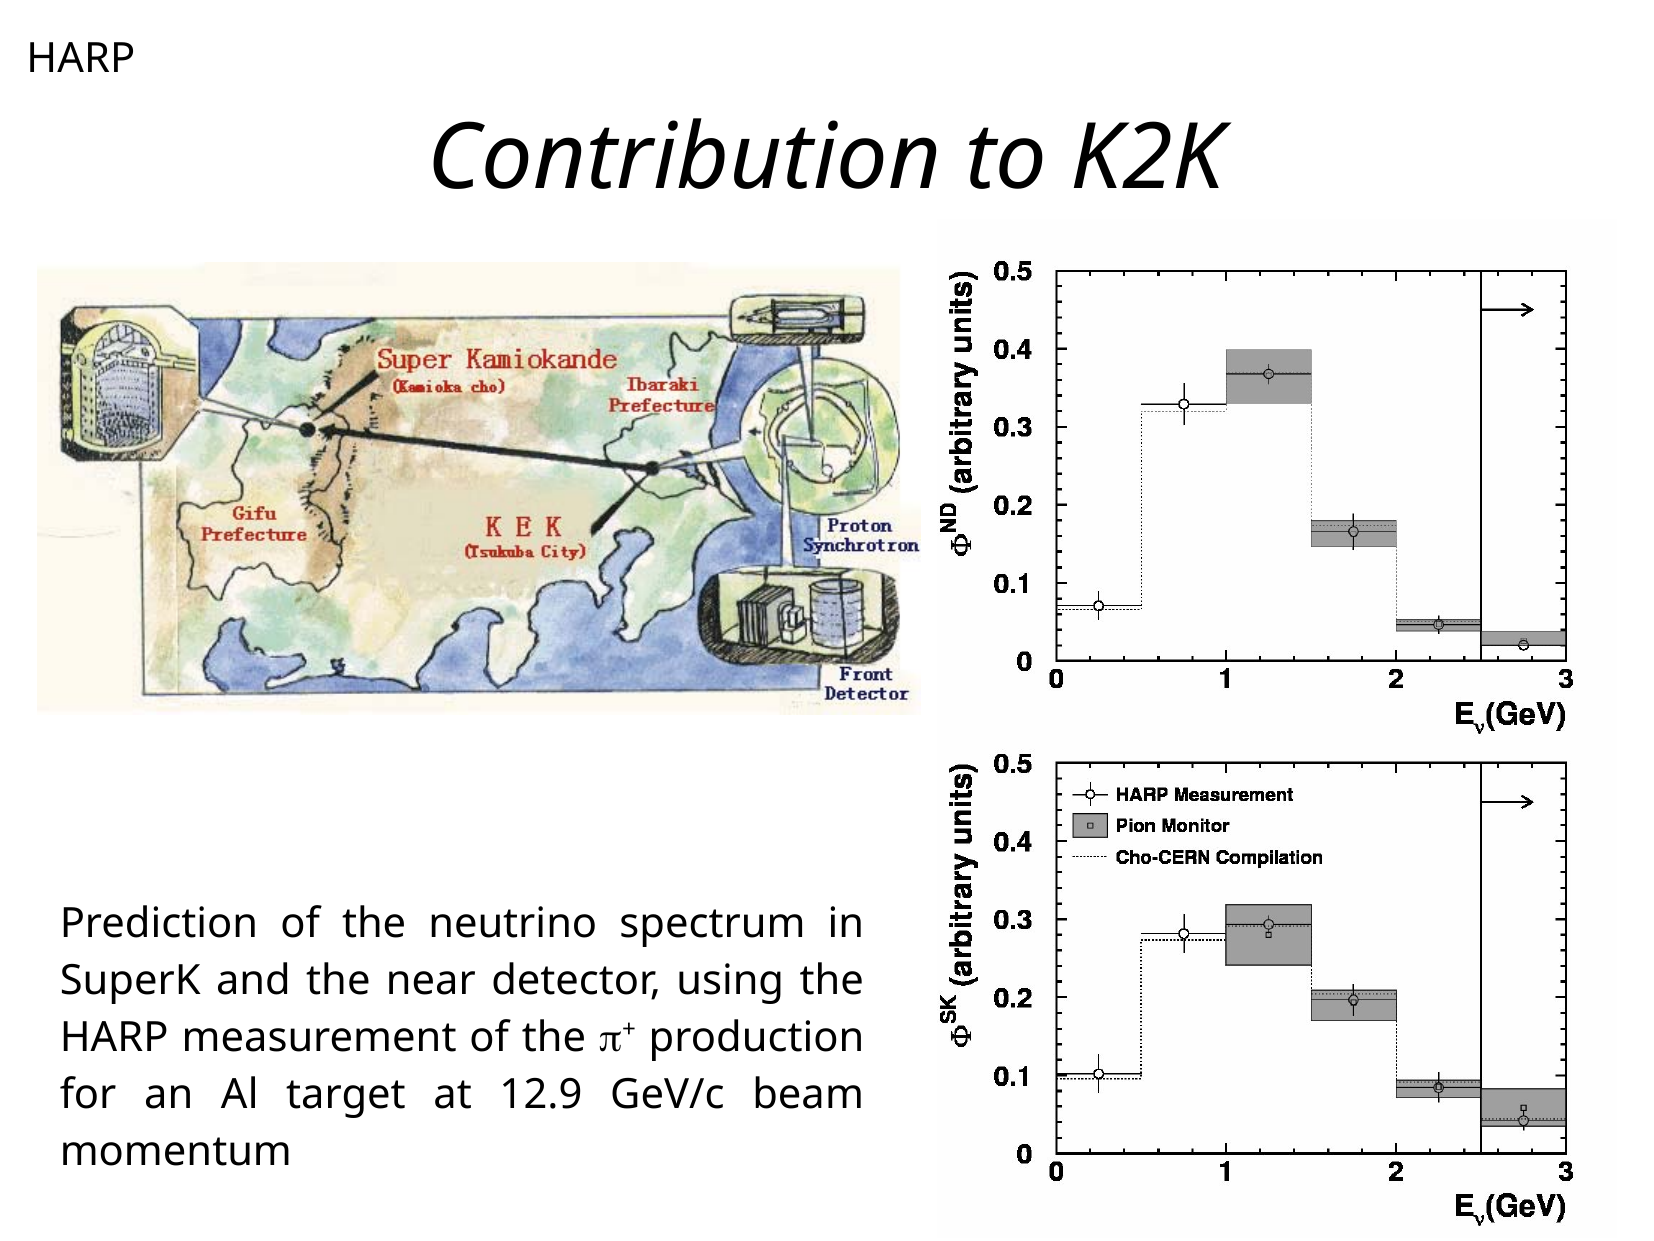

HARP
# Contribution to K2K
Prediction of the neutrino spectrum in SuperK and the near detector, using the HARP measurement of the p+ production for an Al target at 12.9 GeV/c beam momentum
58